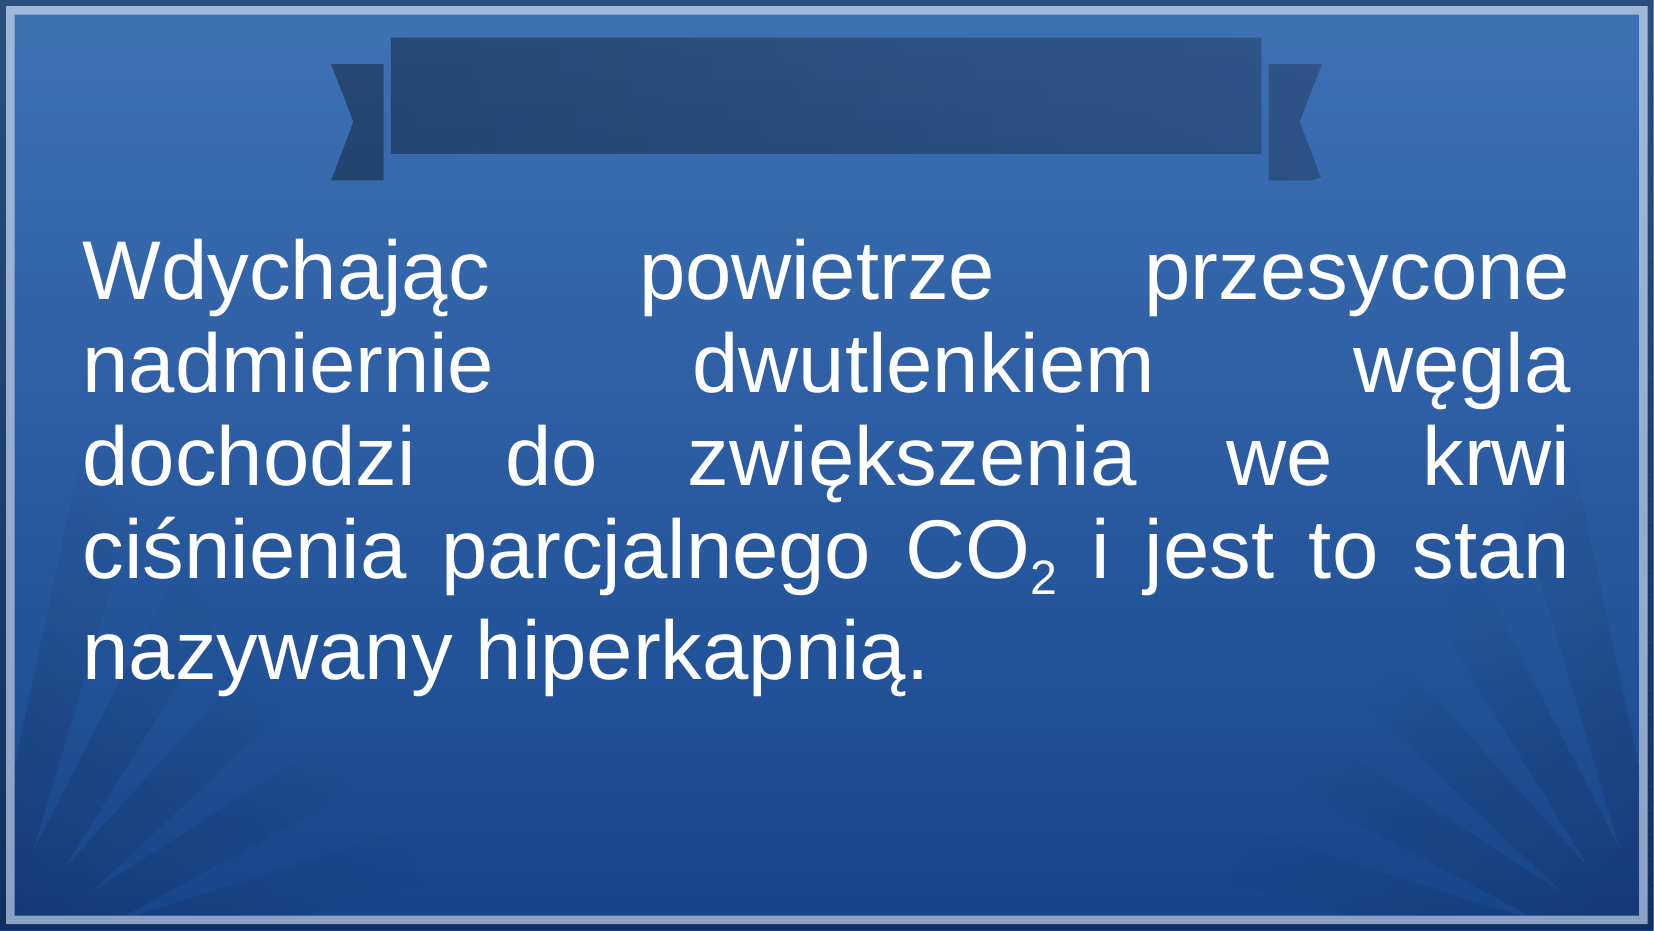

#
Wdychając powietrze przesycone nadmiernie dwutlenkiem węgla dochodzi do zwiększenia we krwi ciśnienia parcjalnego CO2 i jest to stan nazywany hiperkapnią.